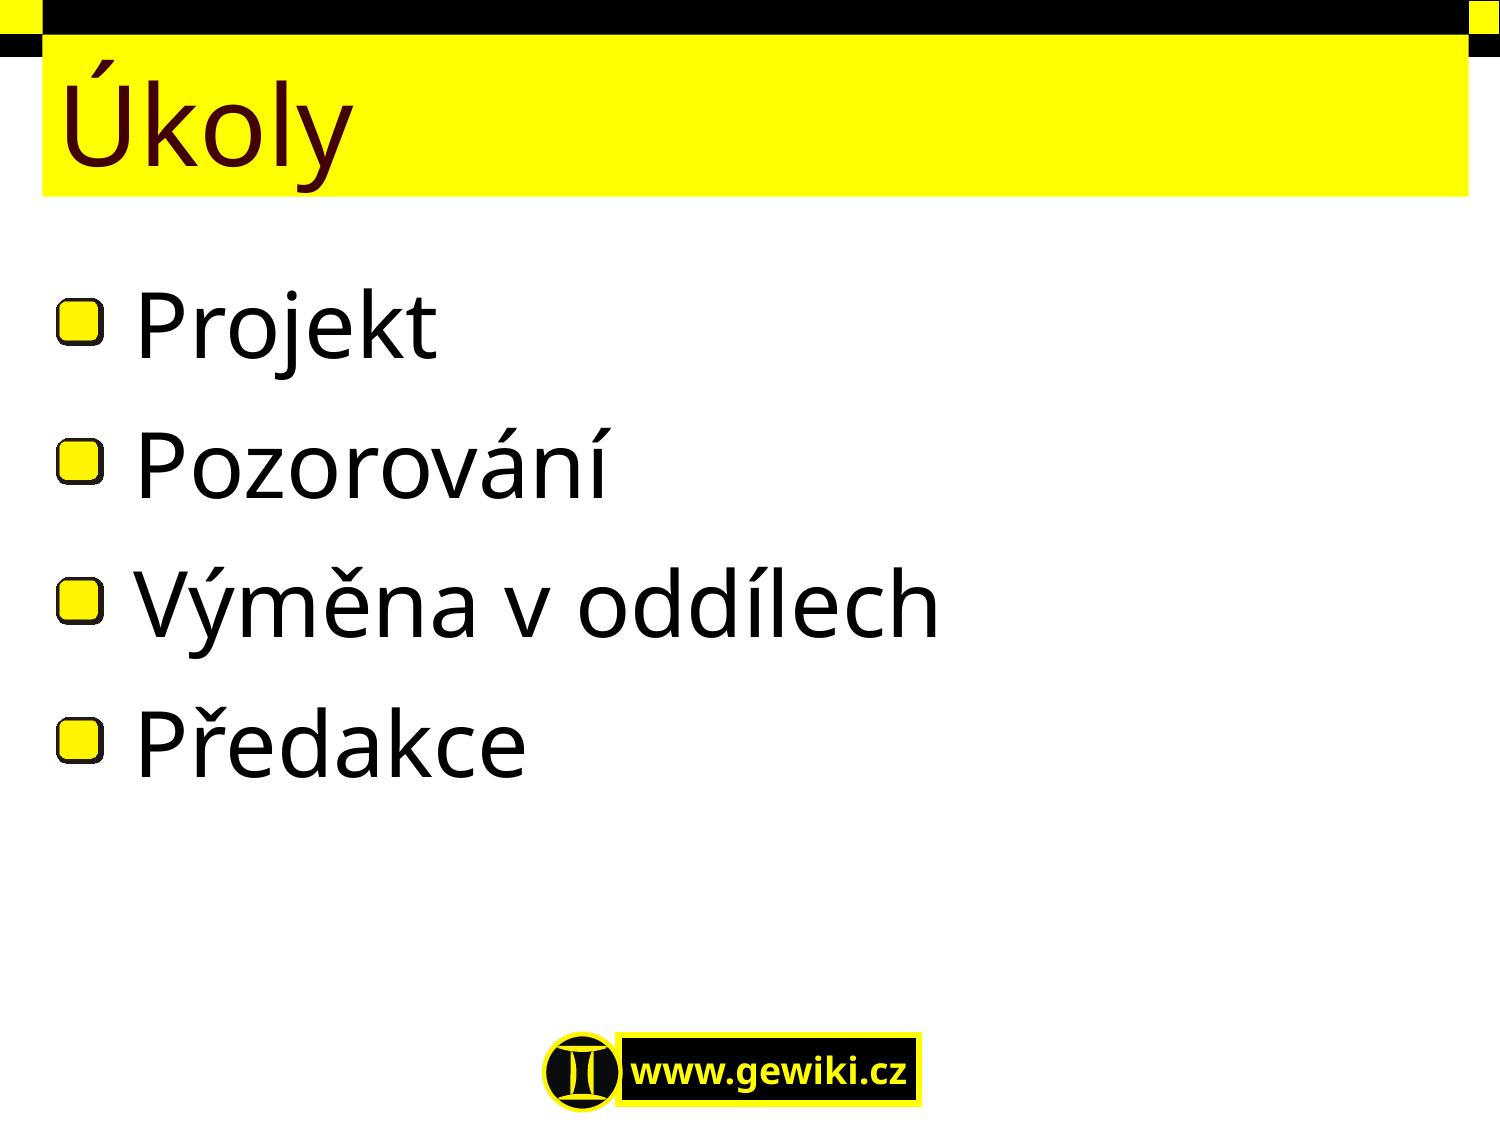

# Úkoly
Projekt
Pozorování
Výměna v oddílech
Předakce